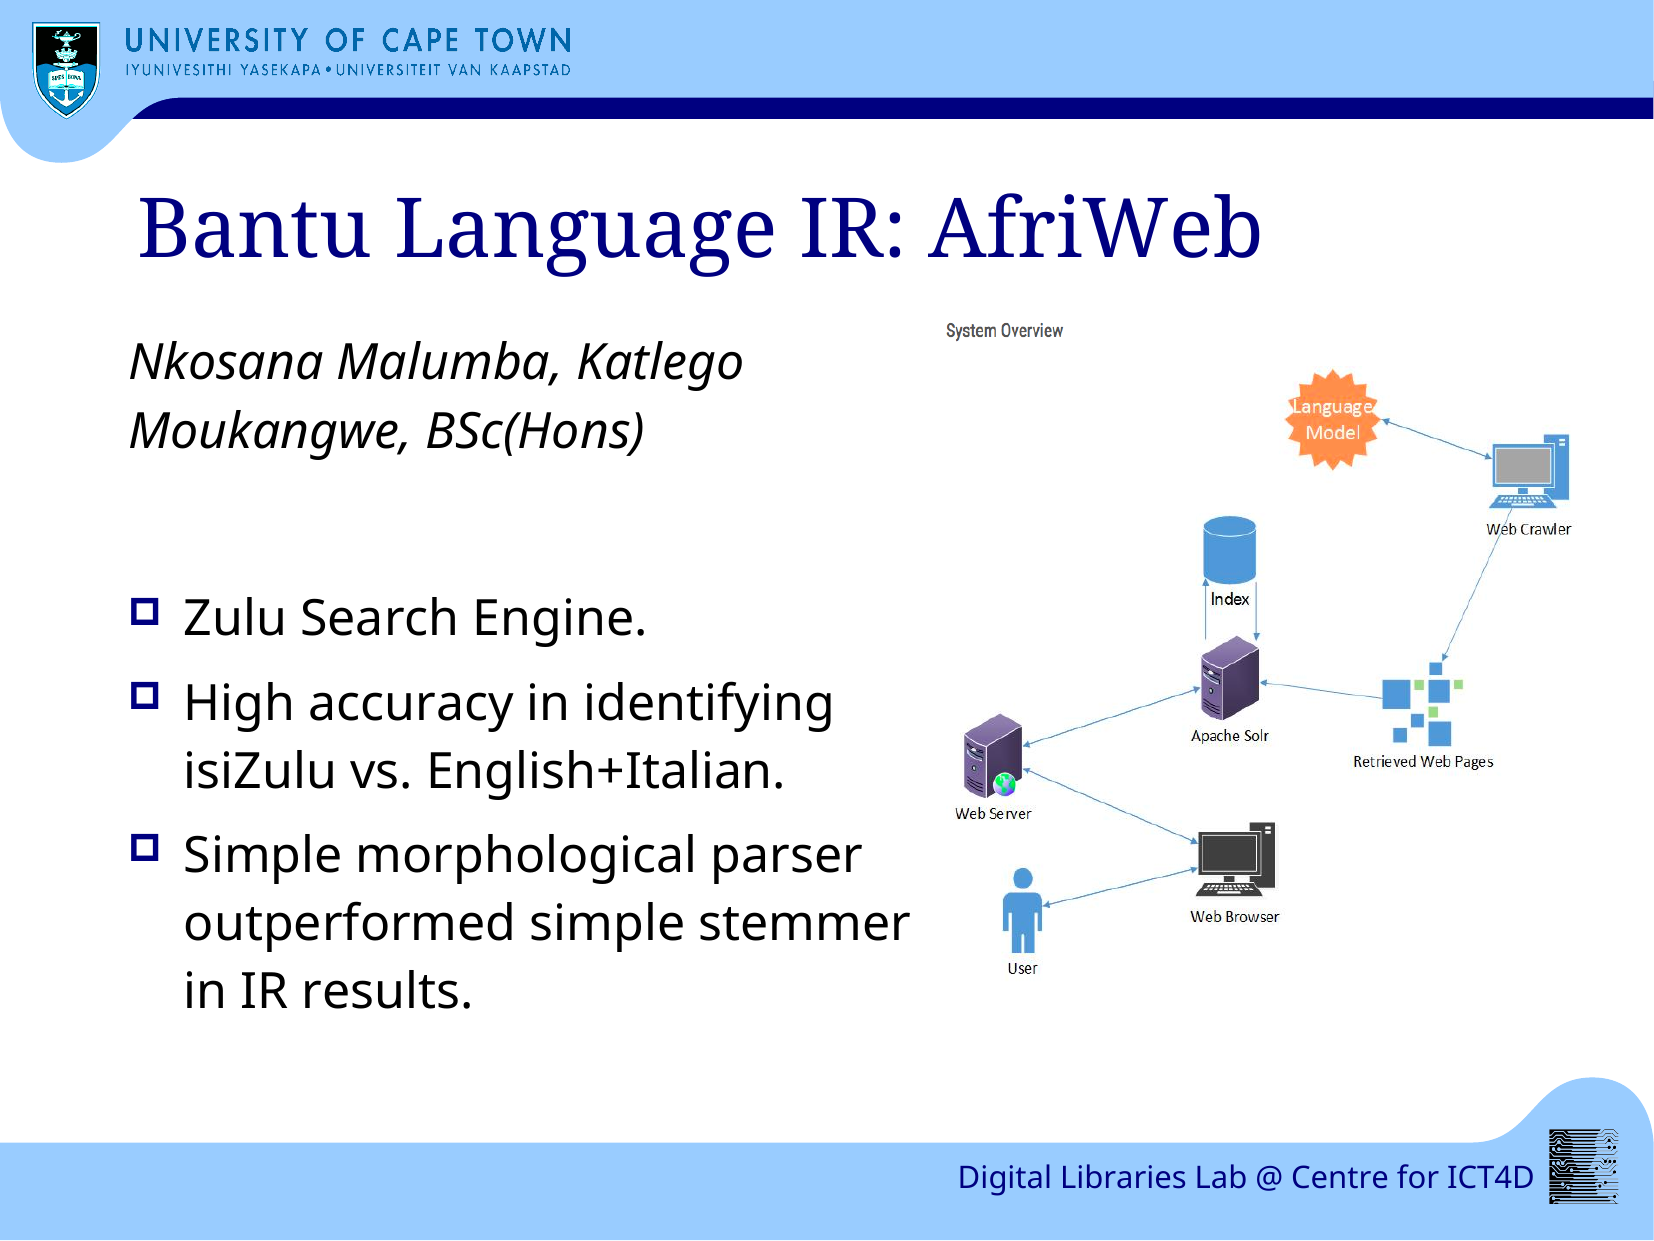

# Bantu Language IR: AfriWeb
Nkosana Malumba, Katlego Moukangwe, BSc(Hons)
Zulu Search Engine.
High accuracy in identifying isiZulu vs. English+Italian.
Simple morphological parser outperformed simple stemmer in IR results.